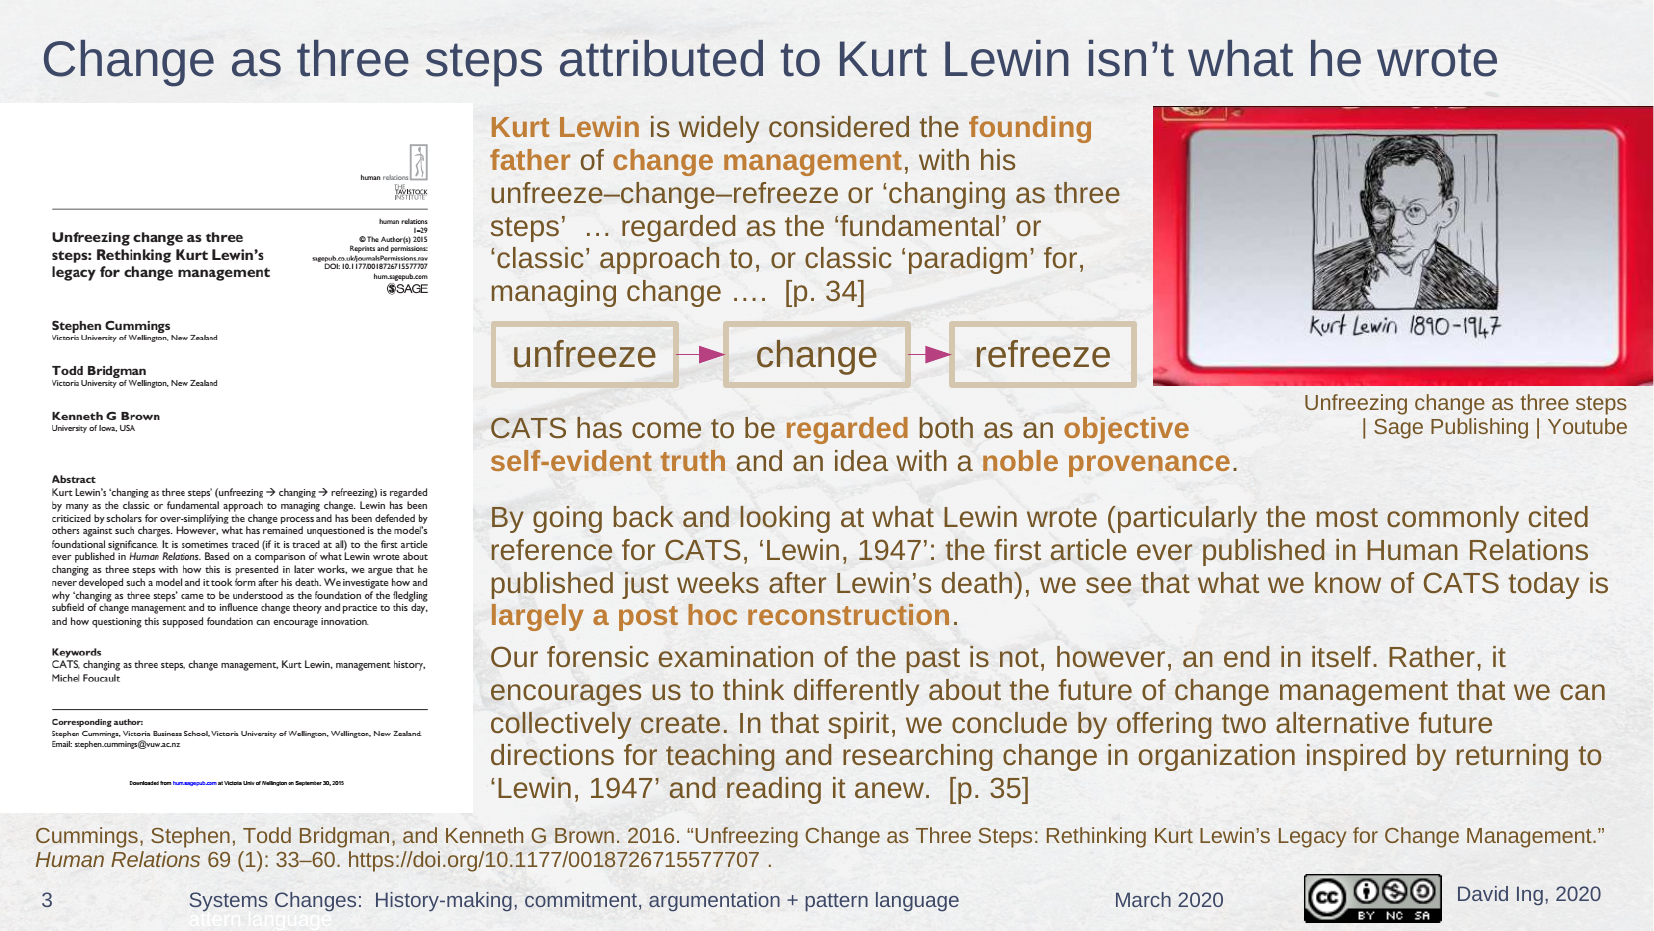

# Change as three steps attributed to Kurt Lewin isn’t what he wrote
Kurt Lewin is widely considered the founding father of change management, with his unfreeze–change–refreeze or ‘changing as three steps’ … regarded as the ‘fundamental’ or ‘classic’ approach to, or classic ‘paradigm’ for, managing change …. [p. 34]
unfreeze
change
refreeze
Unfreezing change as three steps | Sage Publishing | Youtube
CATS has come to be regarded both as an objective self-evident truth and an idea with a noble provenance.
By going back and looking at what Lewin wrote (particularly the most commonly cited reference for CATS, ‘Lewin, 1947’: the first article ever published in Human Relations published just weeks after Lewin’s death), we see that what we know of CATS today is largely a post hoc reconstruction.
Our forensic examination of the past is not, however, an end in itself. Rather, it encourages us to think differently about the future of change management that we can collectively create. In that spirit, we conclude by offering two alternative future directions for teaching and researching change in organization inspired by returning to ‘Lewin, 1947’ and reading it anew. [p. 35]
Cummings, Stephen, Todd Bridgman, and Kenneth G Brown. 2016. “Unfreezing Change as Three Steps: Rethinking Kurt Lewin’s Legacy for Change Management.” Human Relations 69 (1): 33–60. https://doi.org/10.1177/0018726715577707 .
Systems Changes: History-making, commitment, argumentation + pattern language
March 2020